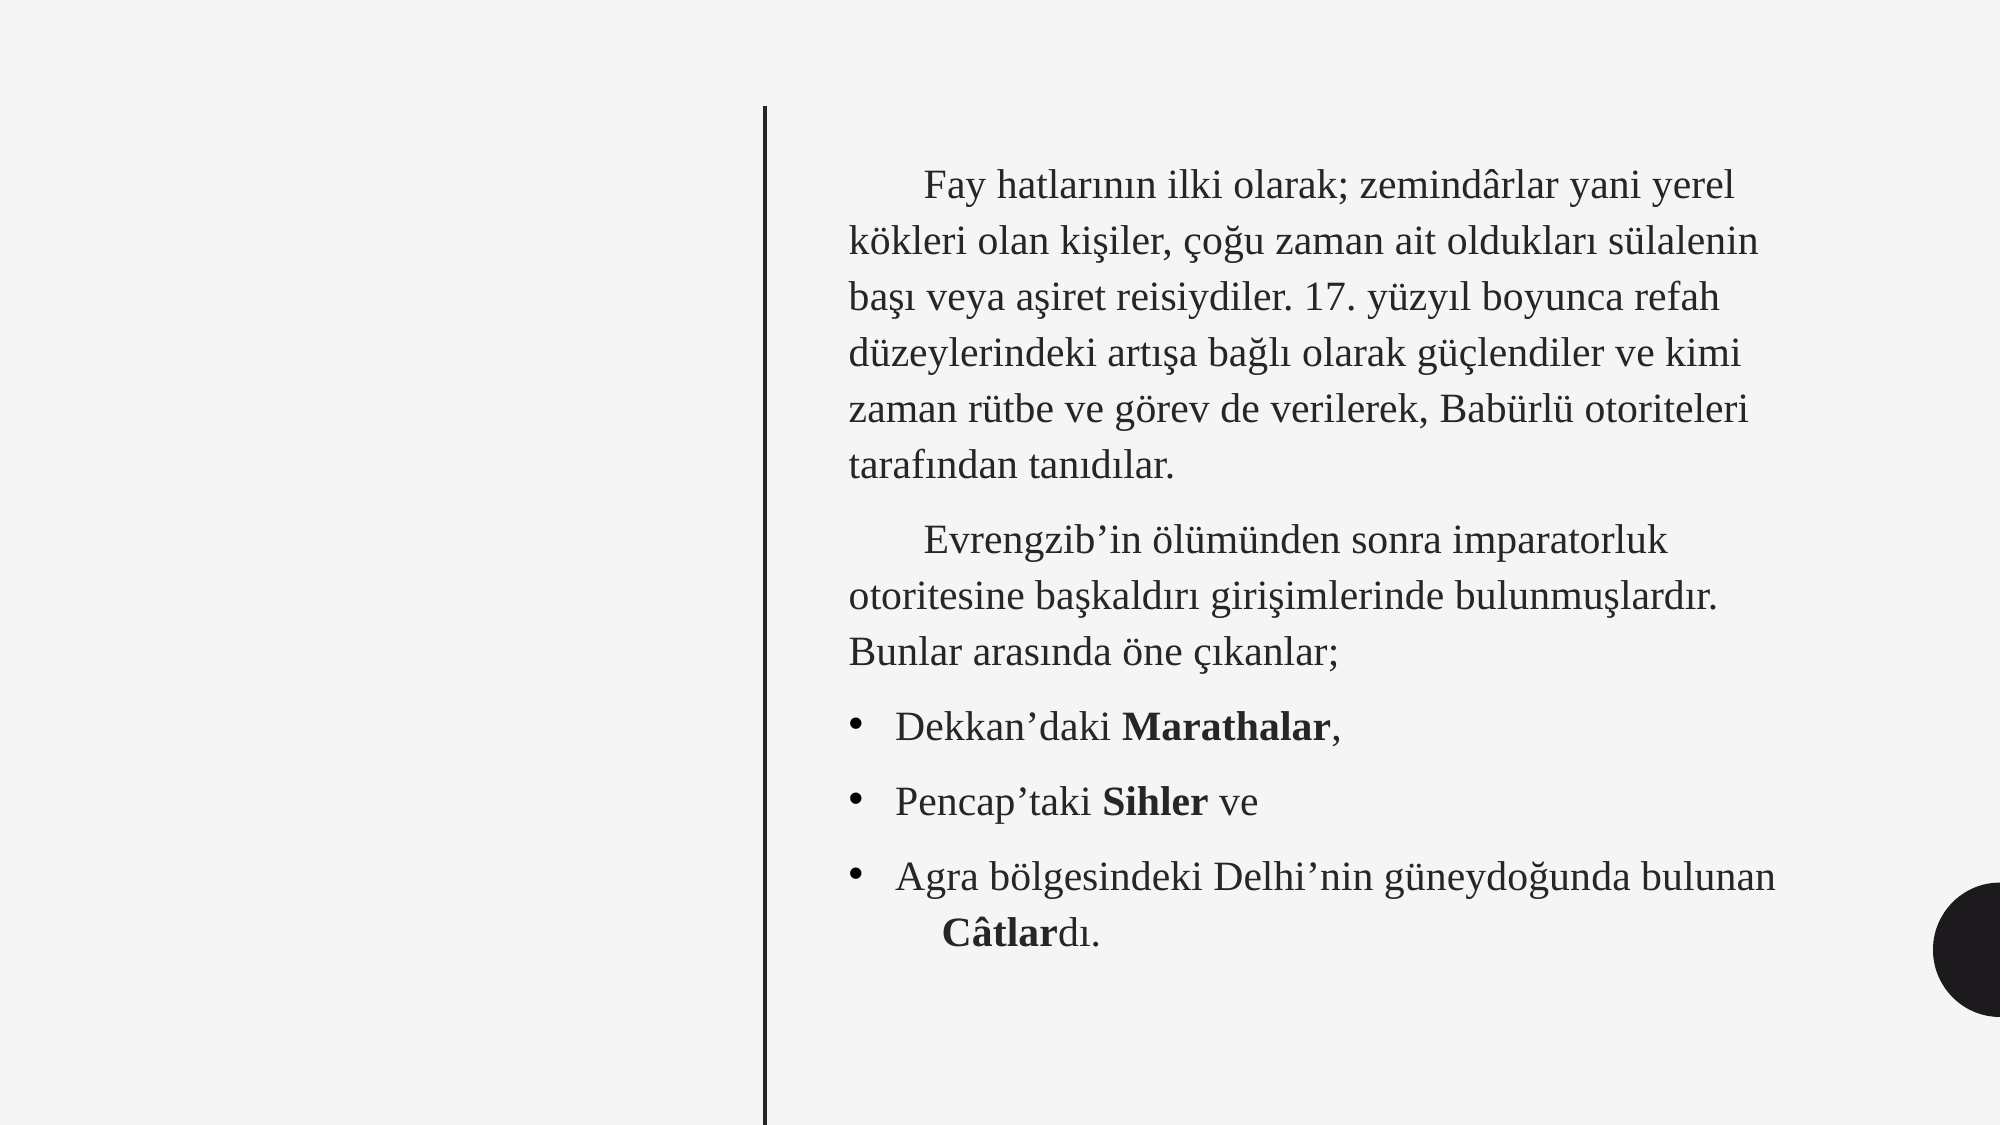

# Fay hatlarının ilki olarak; zemindârlar yani yerel kökleri olan kişiler, çoğu zaman ait oldukları sülalenin başı veya aşiret reisiydiler. 17. yüzyıl boyunca refah düzeylerindeki artışa bağlı olarak güçlendiler ve kimi zaman rütbe ve görev de verilerek, Babürlü otoriteleri tarafından tanıdılar.
	Evrengzib’in ölümünden sonra imparatorluk otoritesine başkaldırı girişimlerinde bulunmuşlardır. Bunlar arasında öne çıkanlar;
Dekkan’daki Marathalar,
Pencap’taki Sihler ve
Agra bölgesindeki Delhi’nin güneydoğunda bulunan Câtlardı.